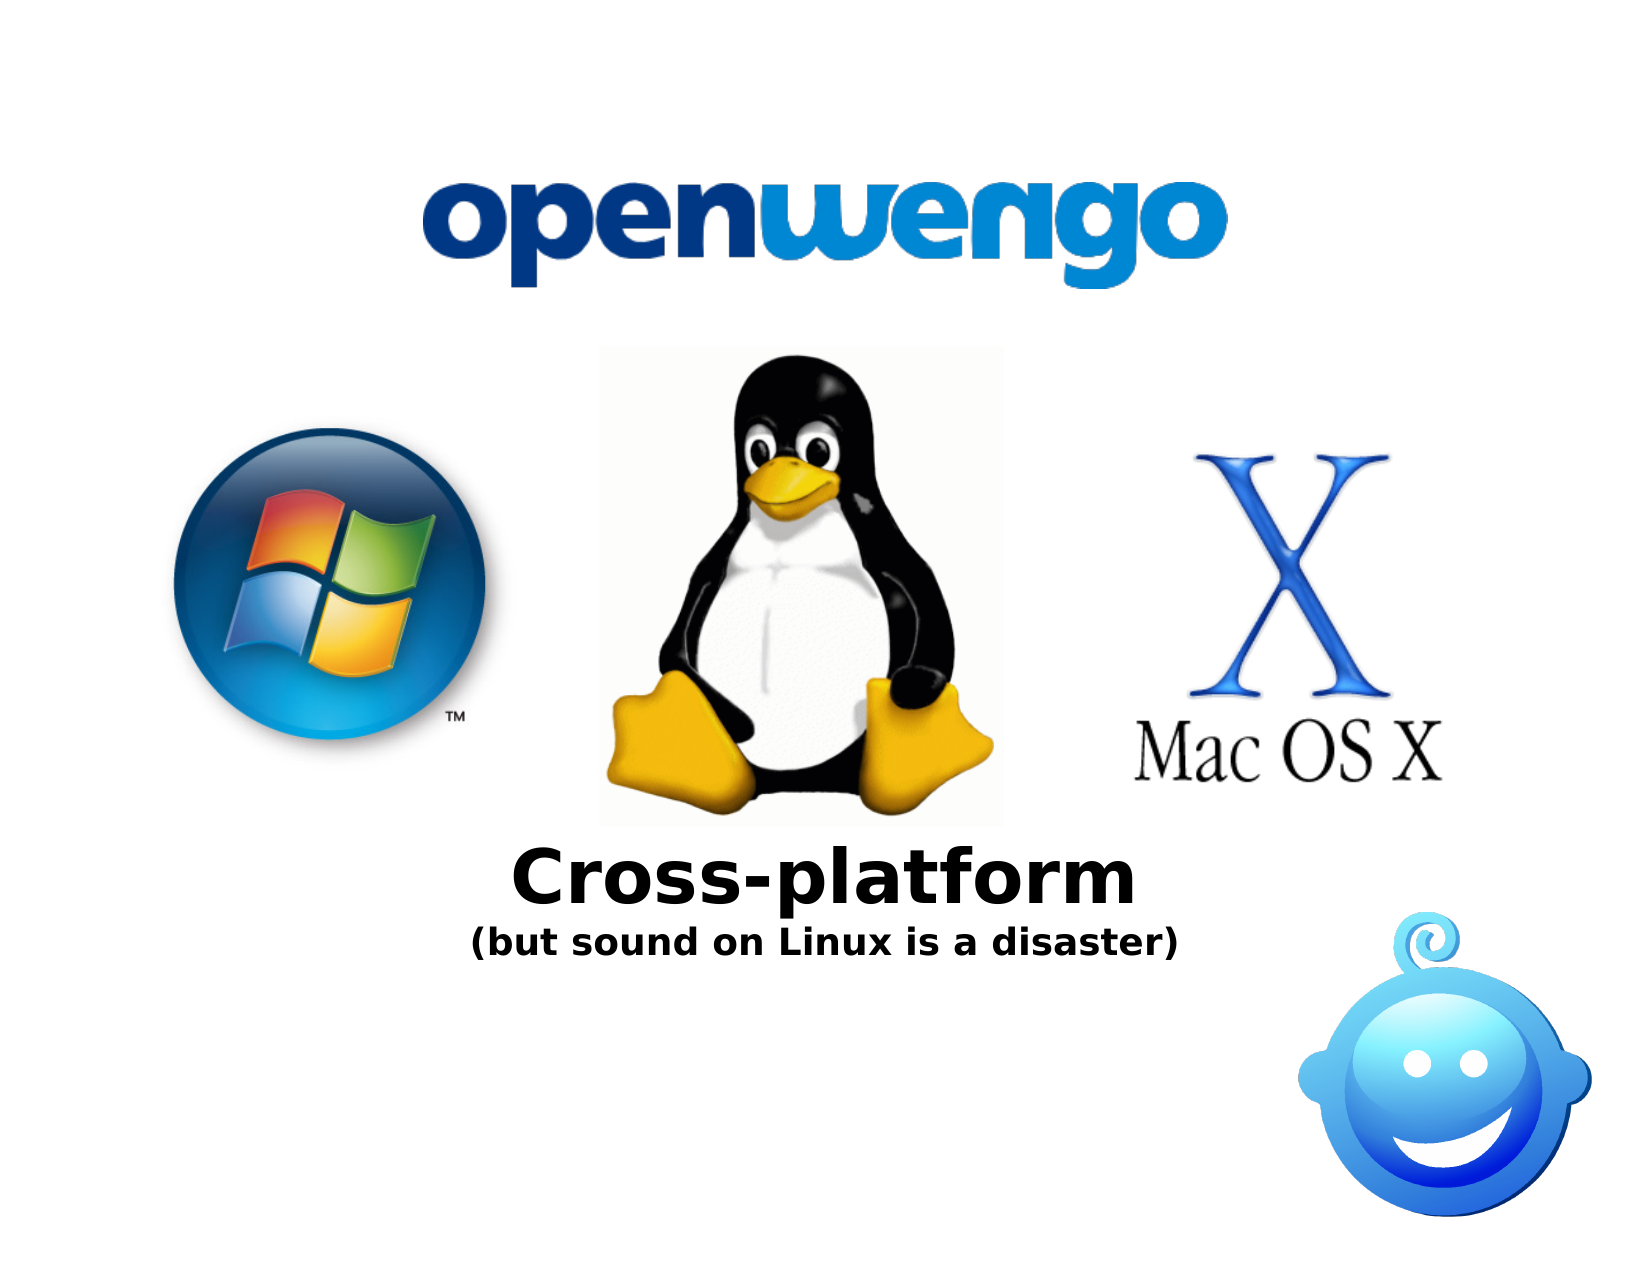

Cross-platform
(but sound on Linux is a disaster)